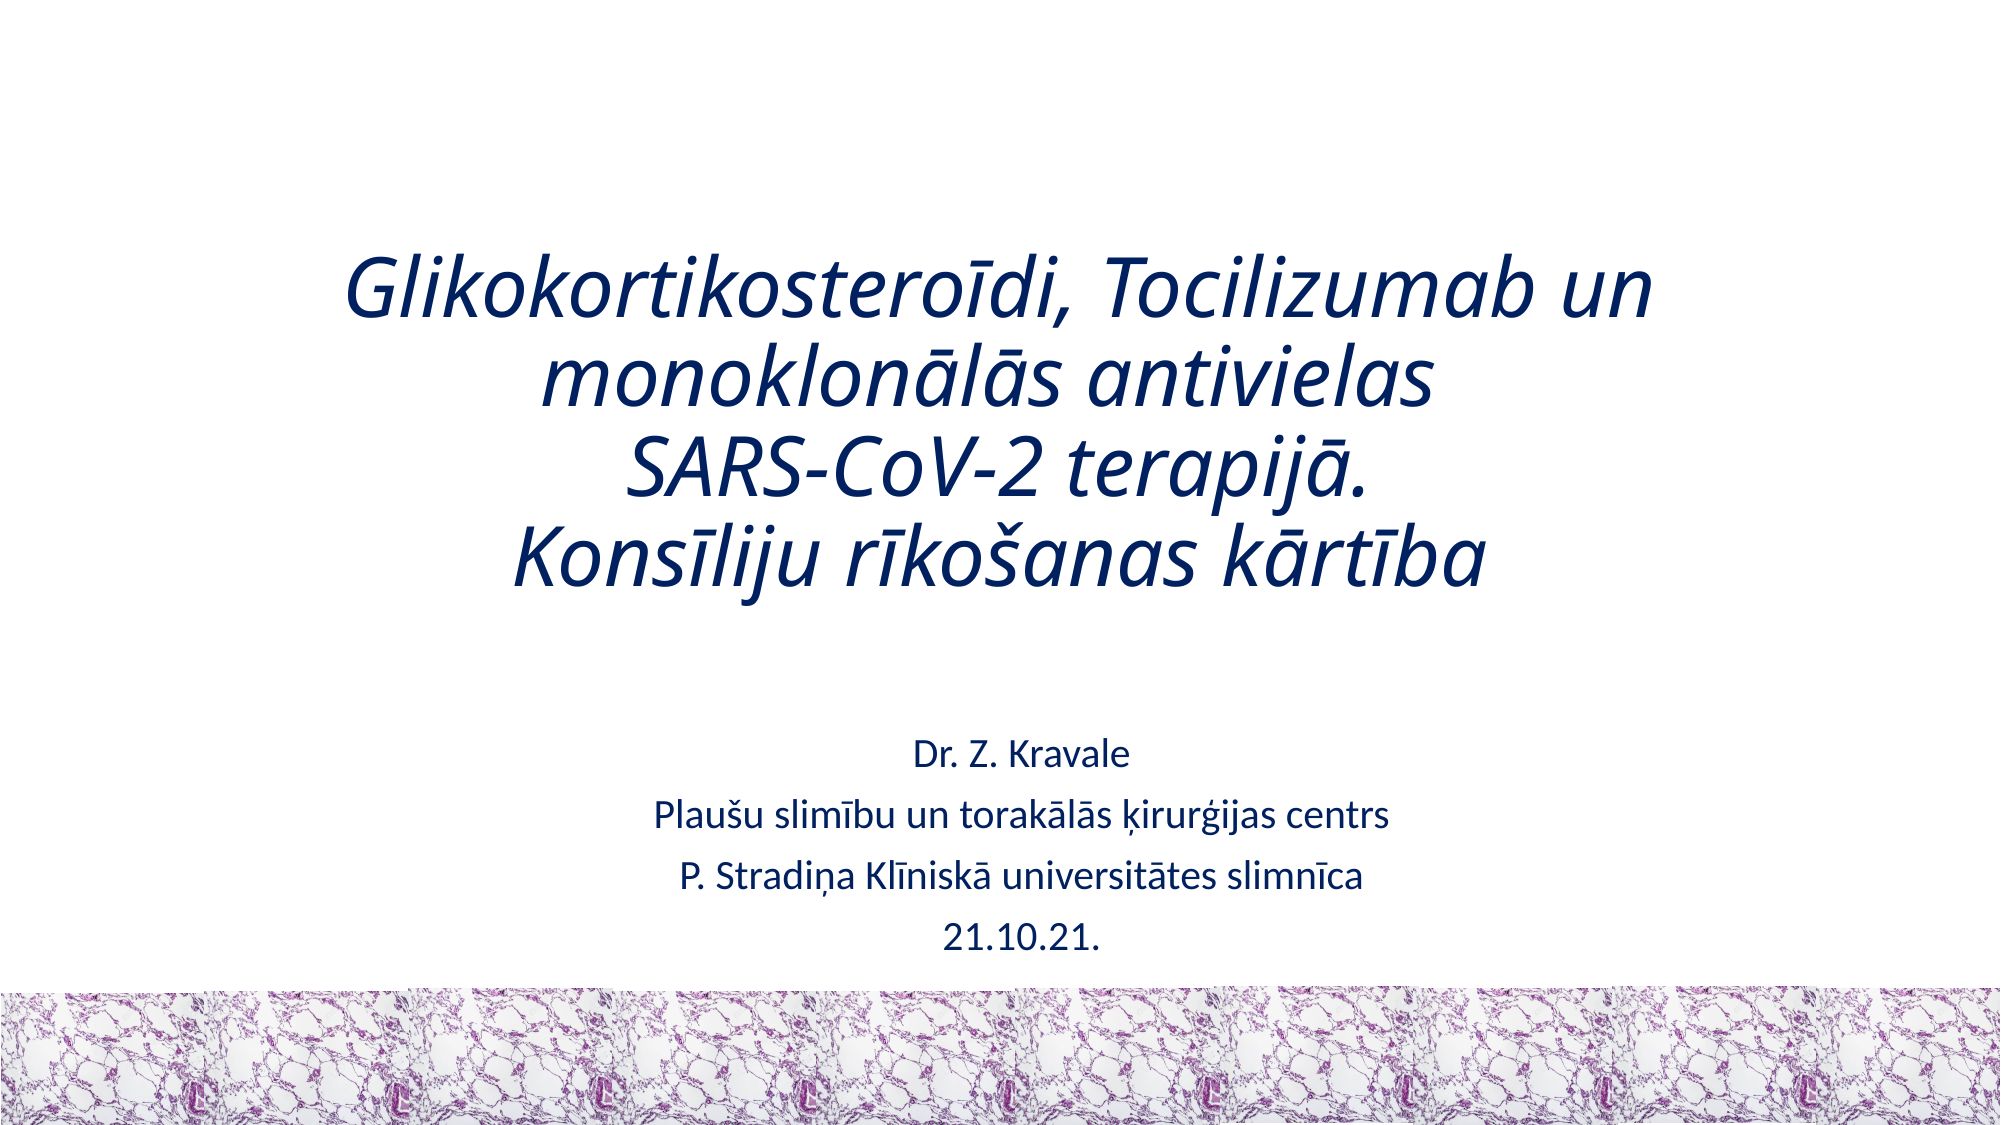

# Glikokortikosteroīdi, Tocilizumab un monoklonālās antivielas SARS-CoV-2 terapijā. Konsīliju rīkošanas kārtība
Dr. Z. Kravale
Plaušu slimību un torakālās ķirurģijas centrs
P. Stradiņa Klīniskā universitātes slimnīca
21.10.21.